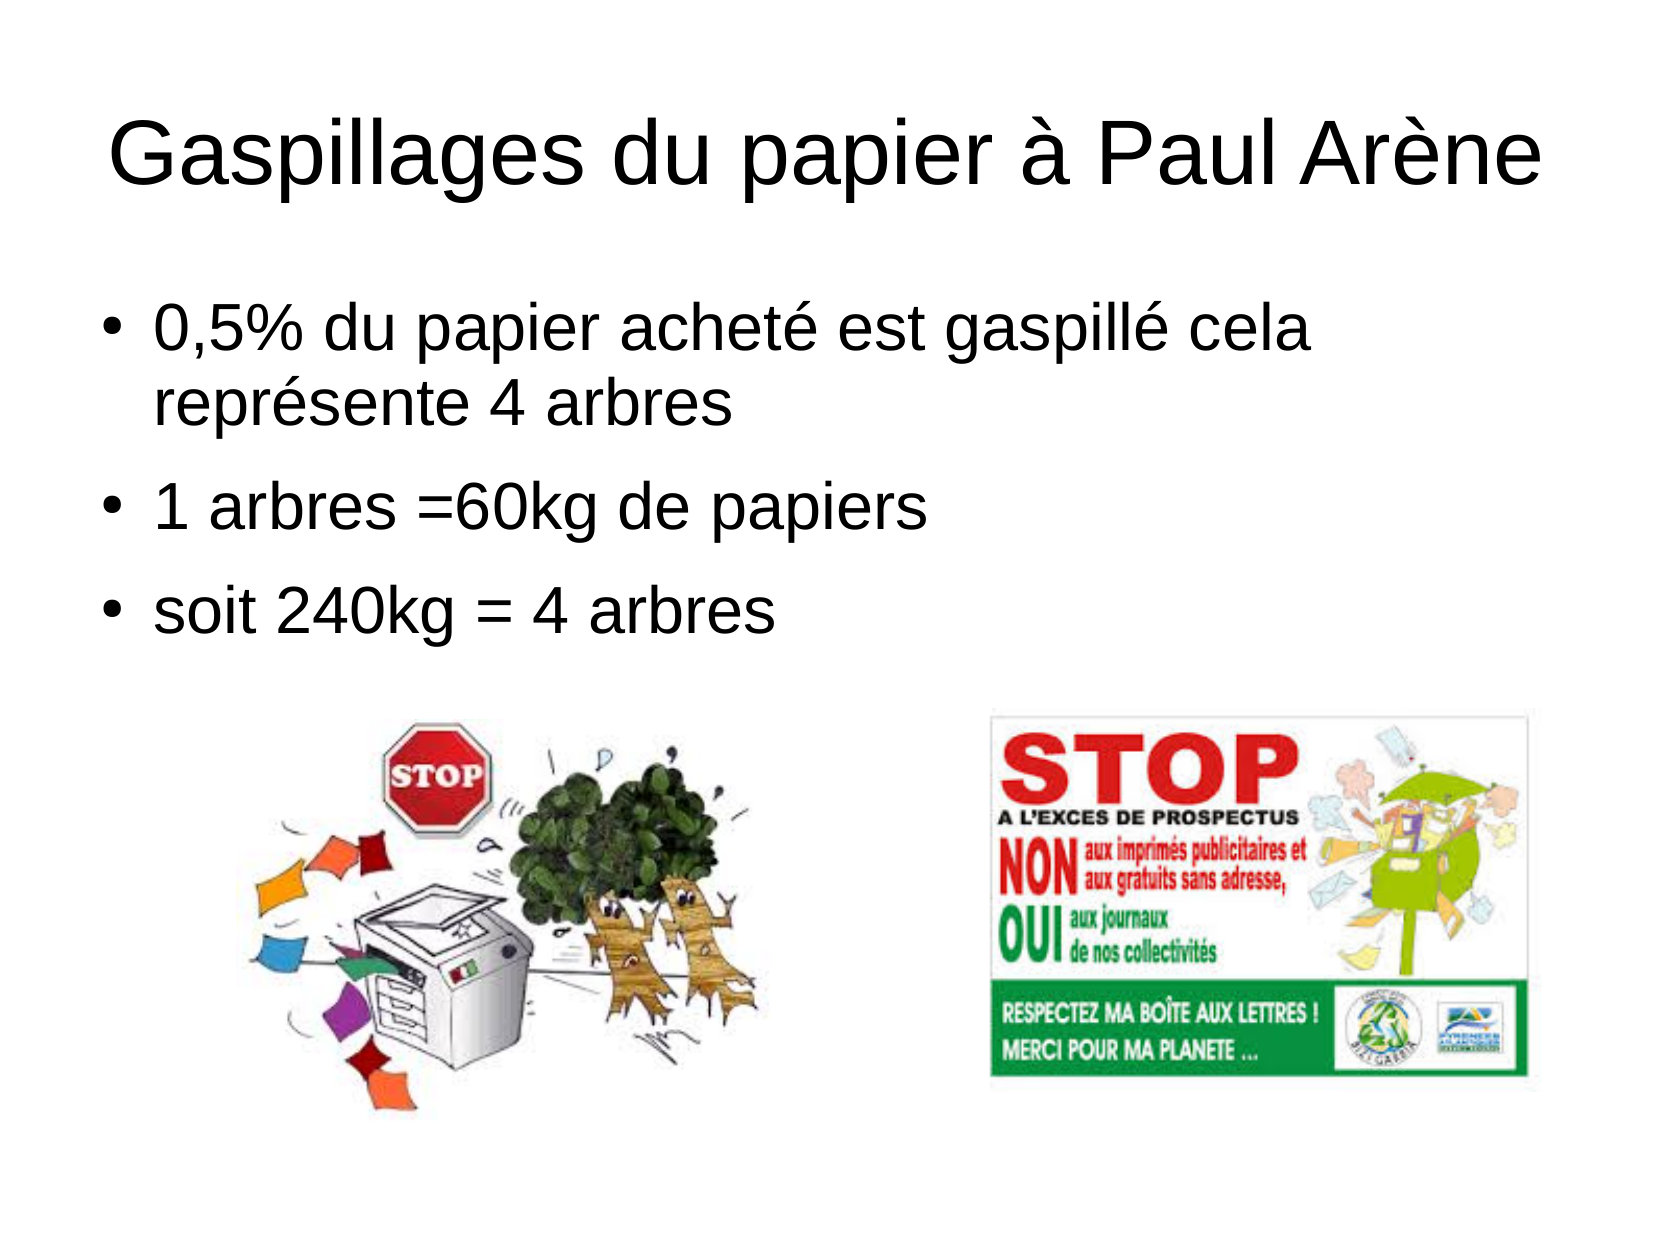

# Gaspillages du papier à Paul Arène
0,5% du papier acheté est gaspillé cela représente 4 arbres
1 arbres =60kg de papiers
soit 240kg = 4 arbres